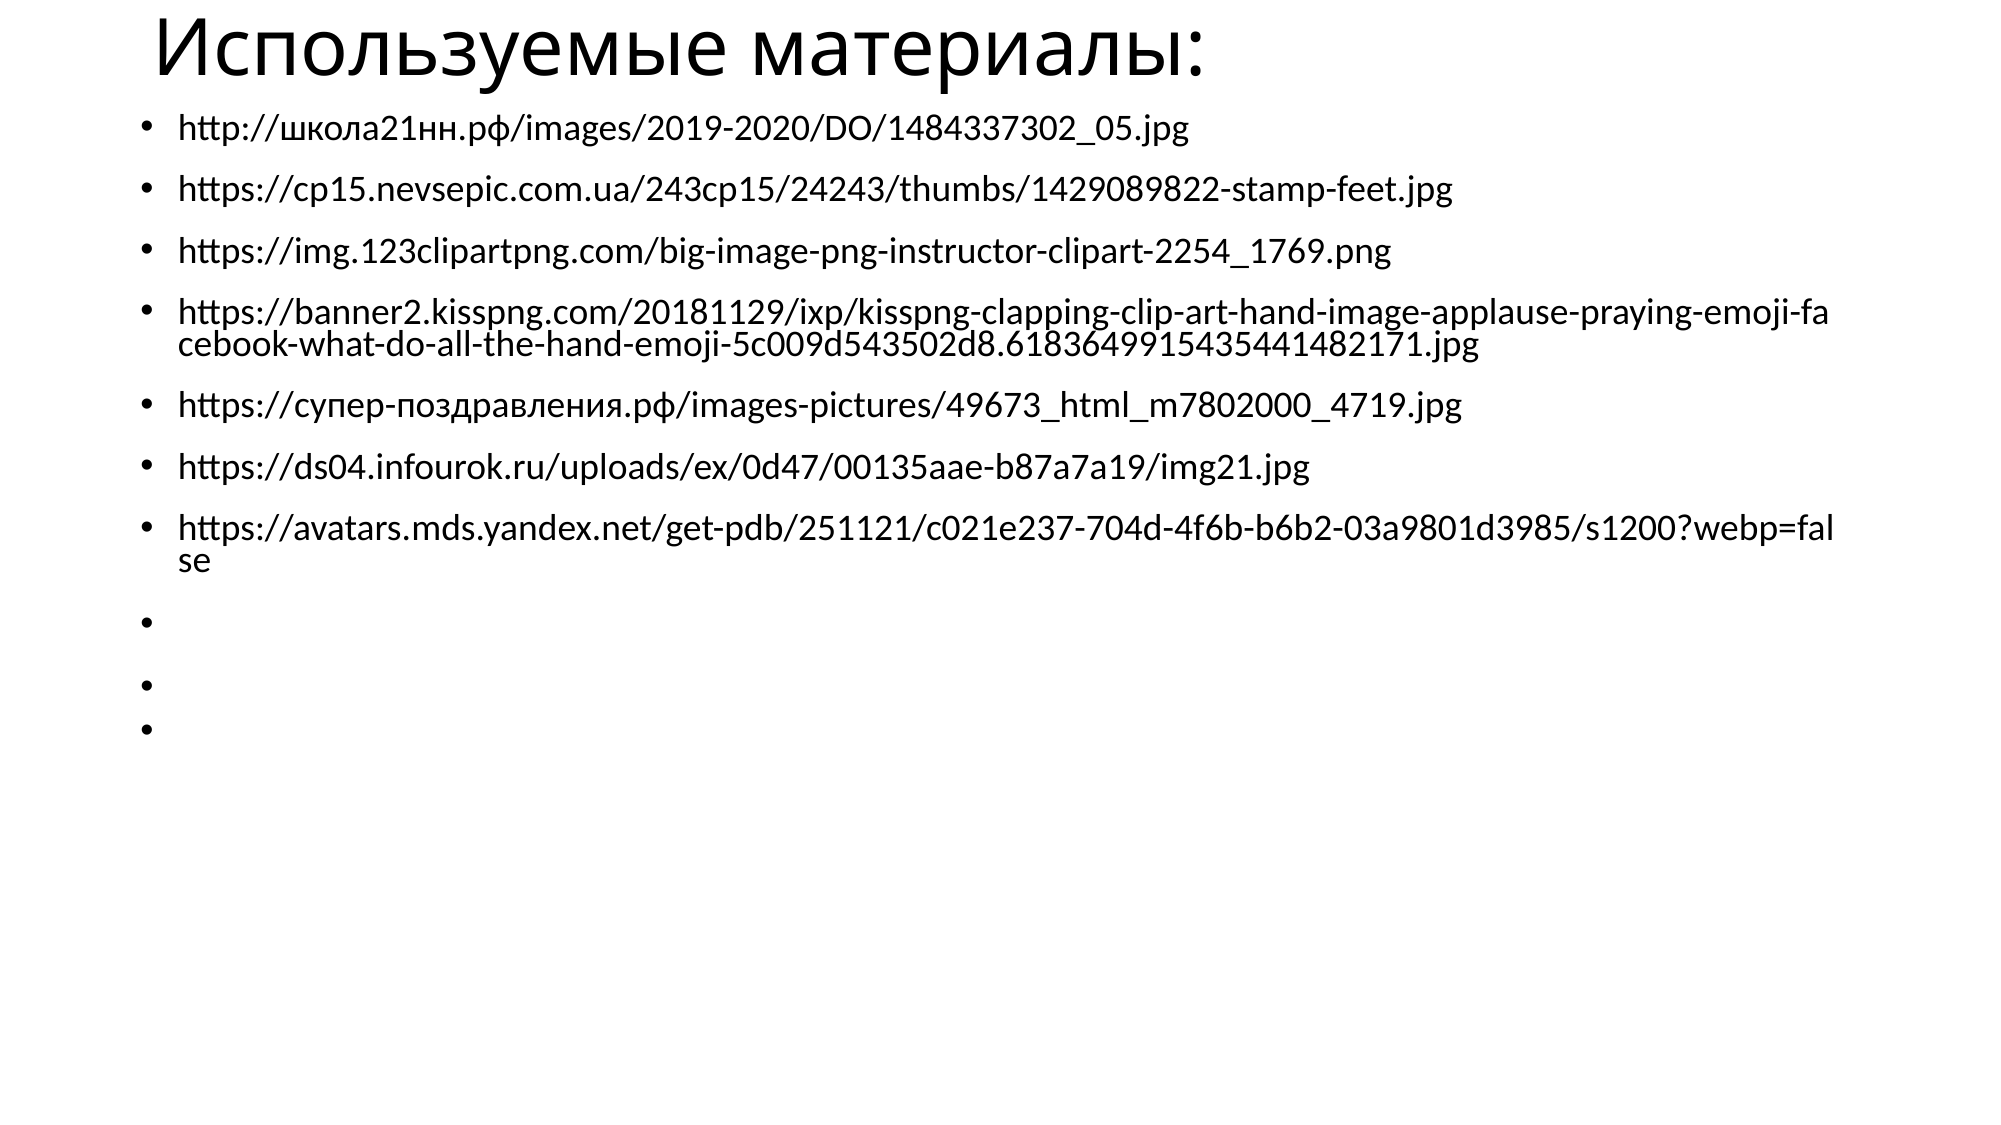

# Используемые материалы:
http://школа21нн.рф/images/2019-2020/DO/1484337302_05.jpg
https://cp15.nevsepic.com.ua/243cp15/24243/thumbs/1429089822-stamp-feet.jpg
https://img.123clipartpng.com/big-image-png-instructor-clipart-2254_1769.png
https://banner2.kisspng.com/20181129/ixp/kisspng-clapping-clip-art-hand-image-applause-praying-emoji-facebook-what-do-all-the-hand-emoji-5c009d543502d8.6183649915435441482171.jpg
https://супер-поздравления.рф/images-pictures/49673_html_m7802000_4719.jpg
https://ds04.infourok.ru/uploads/ex/0d47/00135aae-b87a7a19/img21.jpg
https://avatars.mds.yandex.net/get-pdb/251121/c021e237-704d-4f6b-b6b2-03a9801d3985/s1200?webp=false